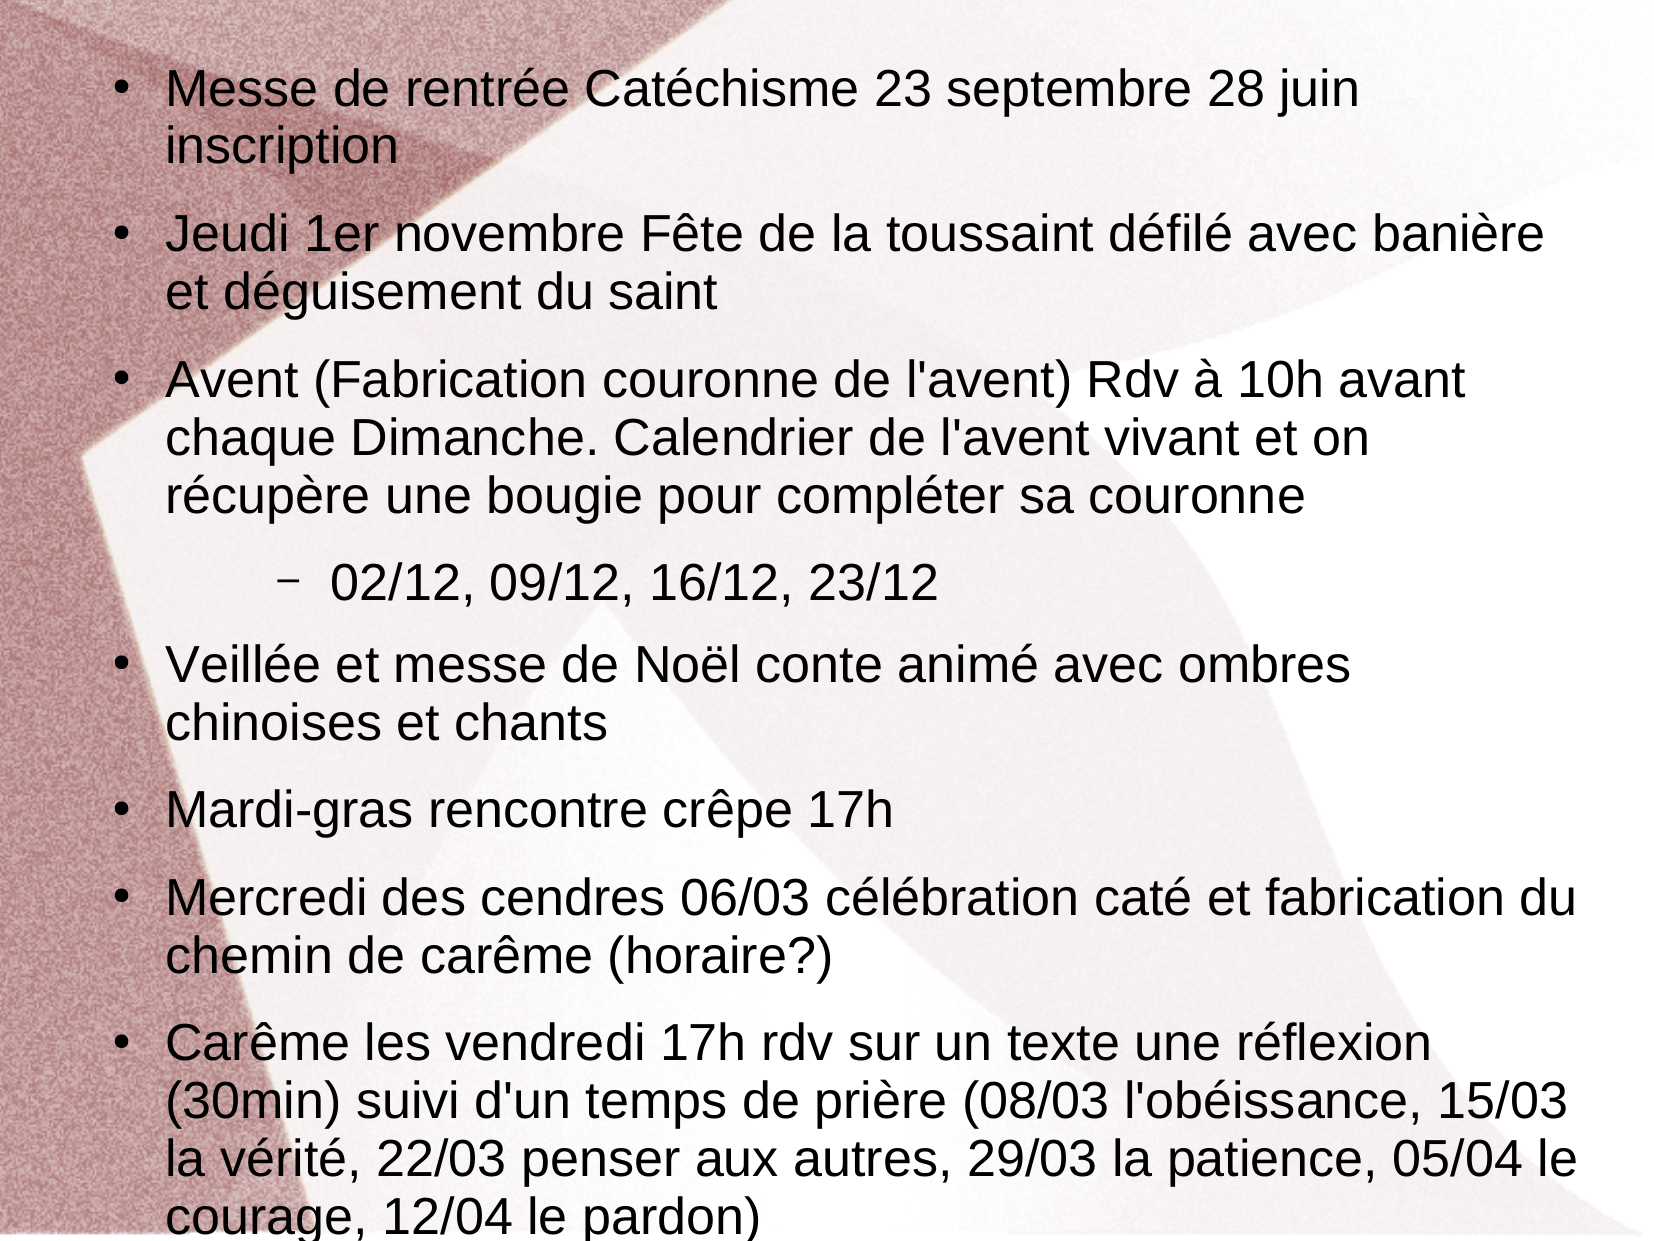

#
Messe de rentrée Catéchisme 23 septembre 28 juin inscription
Jeudi 1er novembre Fête de la toussaint défilé avec banière et déguisement du saint
Avent (Fabrication couronne de l'avent) Rdv à 10h avant chaque Dimanche. Calendrier de l'avent vivant et on récupère une bougie pour compléter sa couronne
02/12, 09/12, 16/12, 23/12
Veillée et messe de Noël conte animé avec ombres chinoises et chants
Mardi-gras rencontre crêpe 17h
Mercredi des cendres 06/03 célébration caté et fabrication du chemin de carême (horaire?)
Carême les vendredi 17h rdv sur un texte une réflexion (30min) suivi d'un temps de prière (08/03 l'obéissance, 15/03 la vérité, 22/03 penser aux autres, 29/03 la patience, 05/04 le courage, 12/04 le pardon)